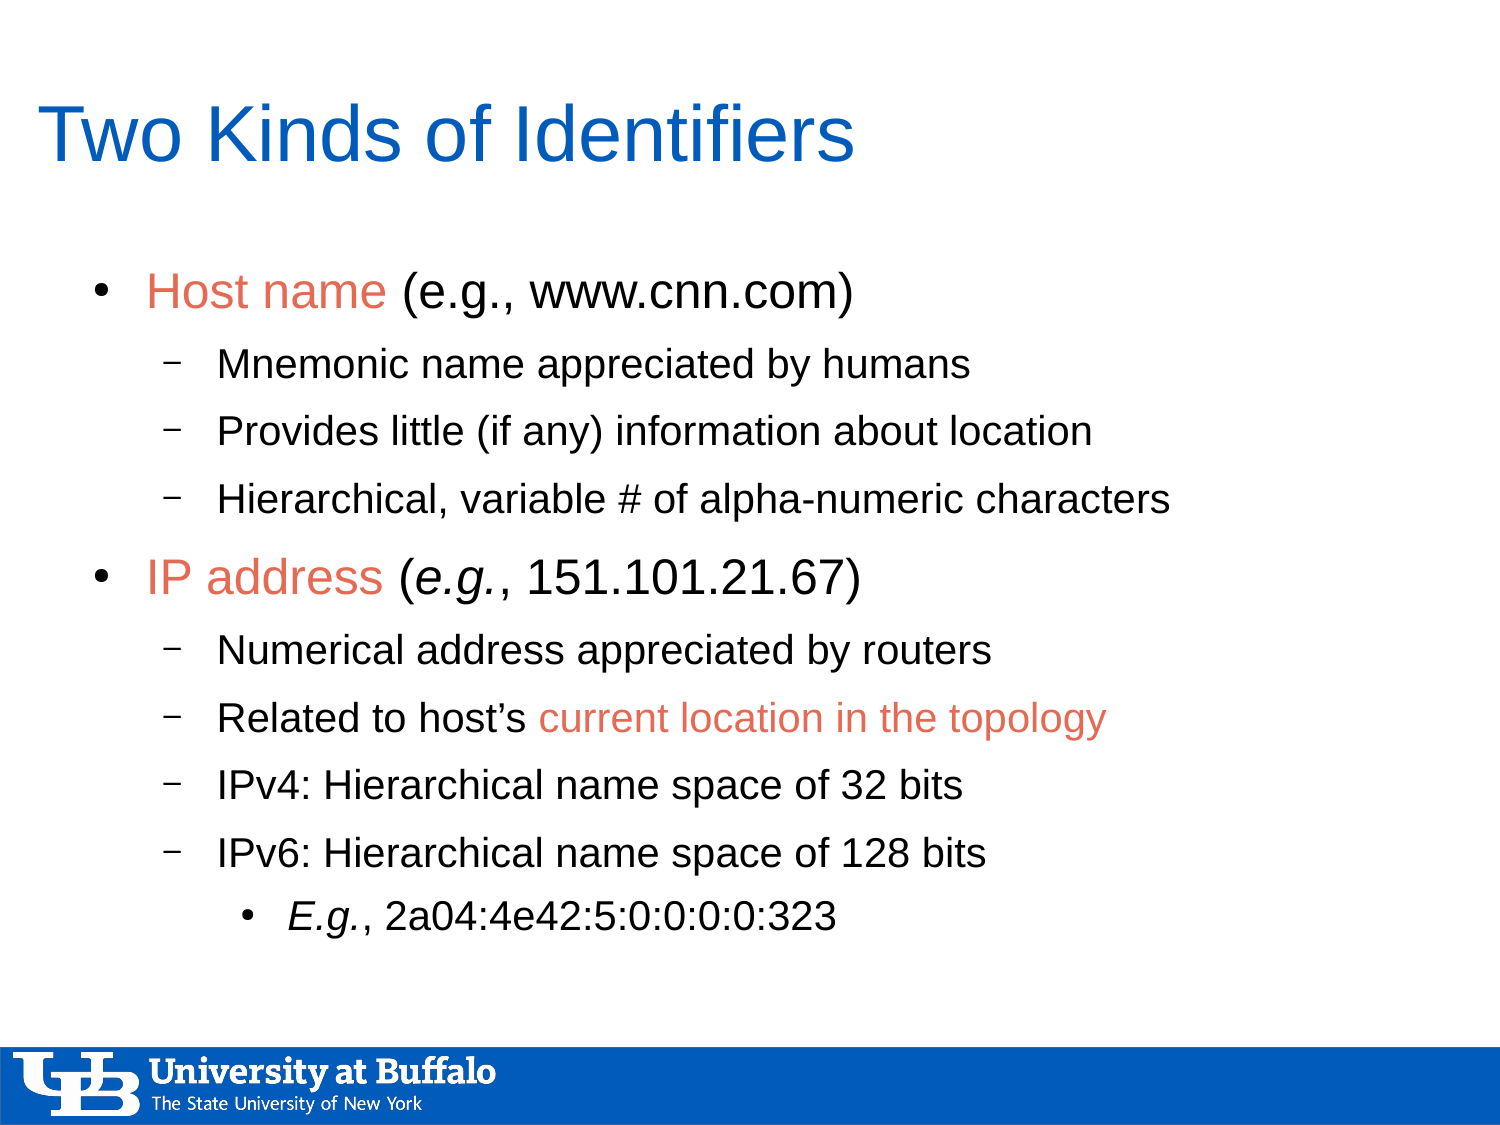

# Two Kinds of Identifiers
Host name (e.g., www.cnn.com)
Mnemonic name appreciated by humans
Provides little (if any) information about location
Hierarchical, variable # of alpha-numeric characters
IP address (e.g., 151.101.21.67)
Numerical address appreciated by routers
Related to host’s current location in the topology
IPv4: Hierarchical name space of 32 bits
IPv6: Hierarchical name space of 128 bits
E.g., 2a04:4e42:5:0:0:0:0:323